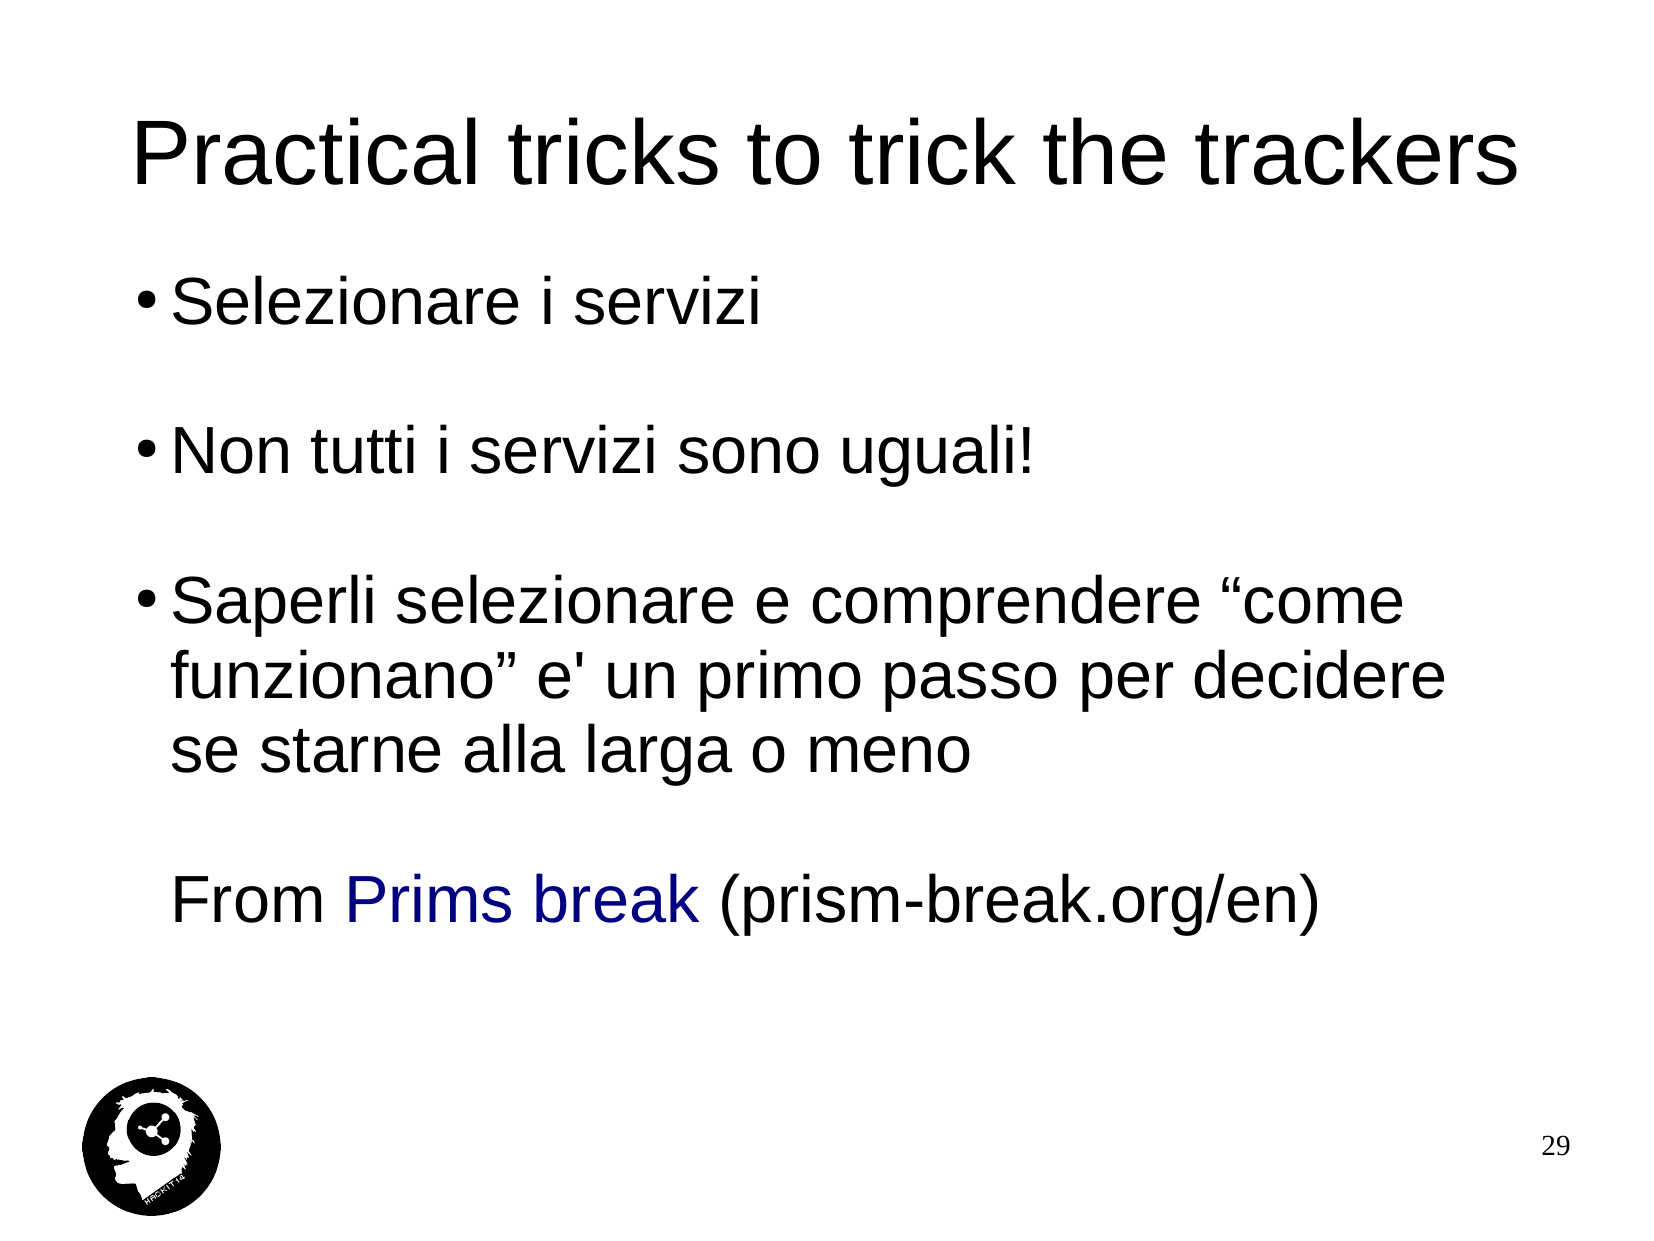

# Practical tricks to trick the trackers
Selezionare i servizi
Non tutti i servizi sono uguali!
Saperli selezionare e comprendere “come funzionano” e' un primo passo per decidere se starne alla larga o meno
From Prims break (prism-break.org/en)
29